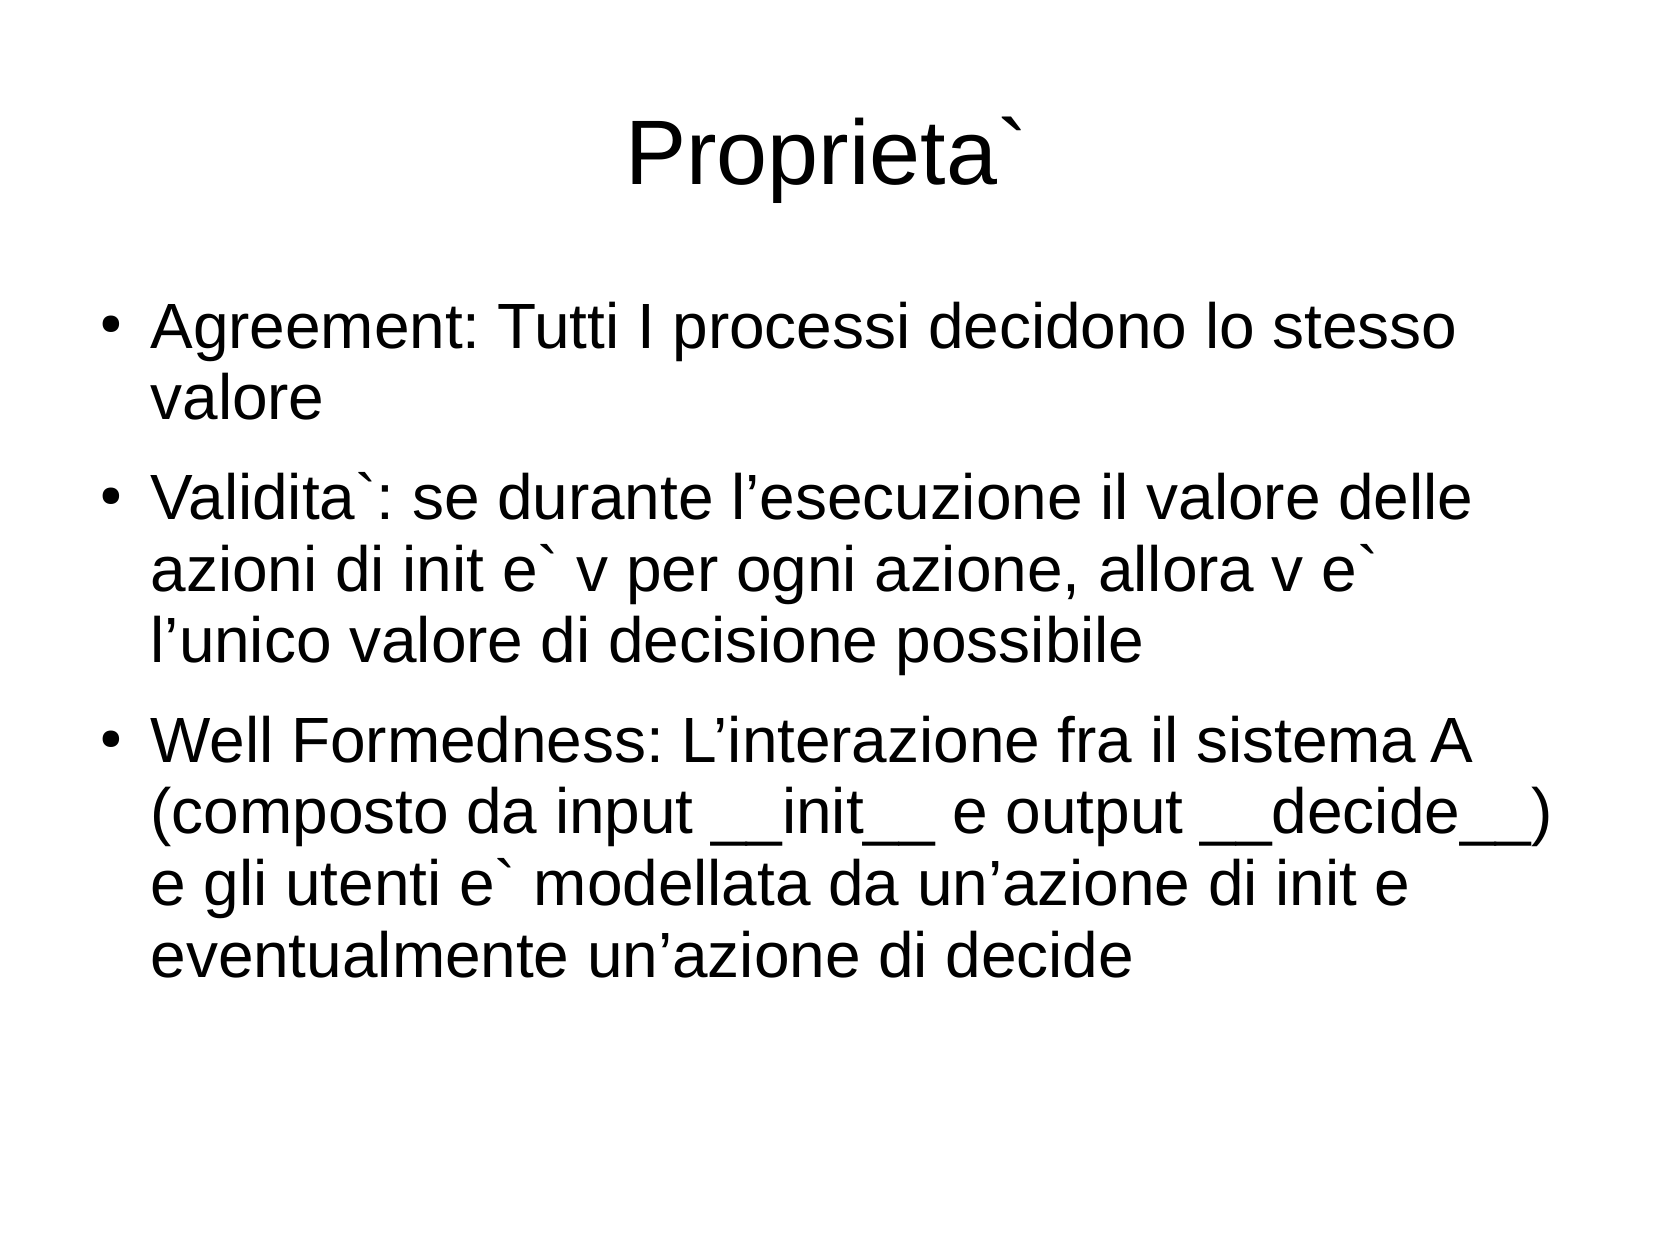

# Proprieta`
Agreement: Tutti I processi decidono lo stesso valore
Validita`: se durante l’esecuzione il valore delle azioni di init e` v per ogni azione, allora v e` l’unico valore di decisione possibile
Well Formedness: L’interazione fra il sistema A (composto da input __init__ e output __decide__) e gli utenti e` modellata da un’azione di init e eventualmente un’azione di decide